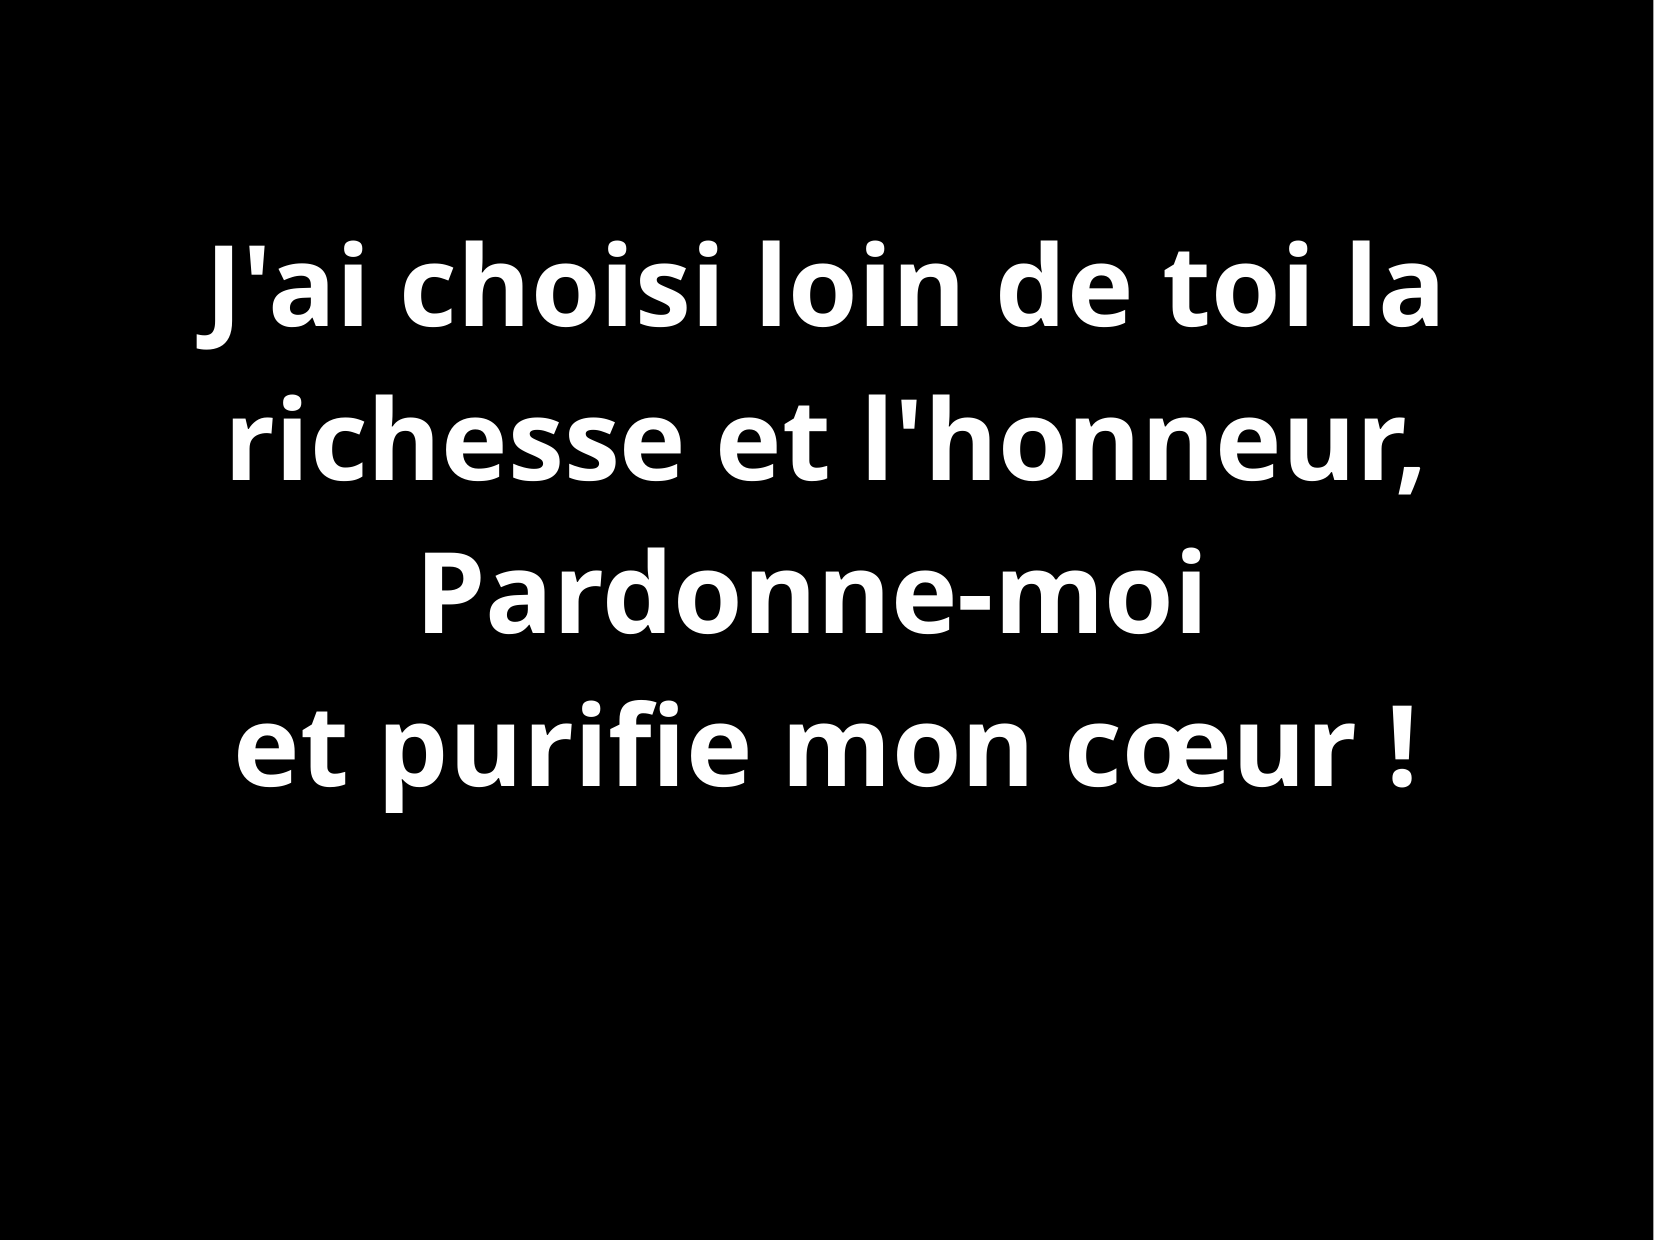

# J'ai choisi loin de toi la richesse et l'honneur,
Pardonne-moi
et purifie mon cœur !